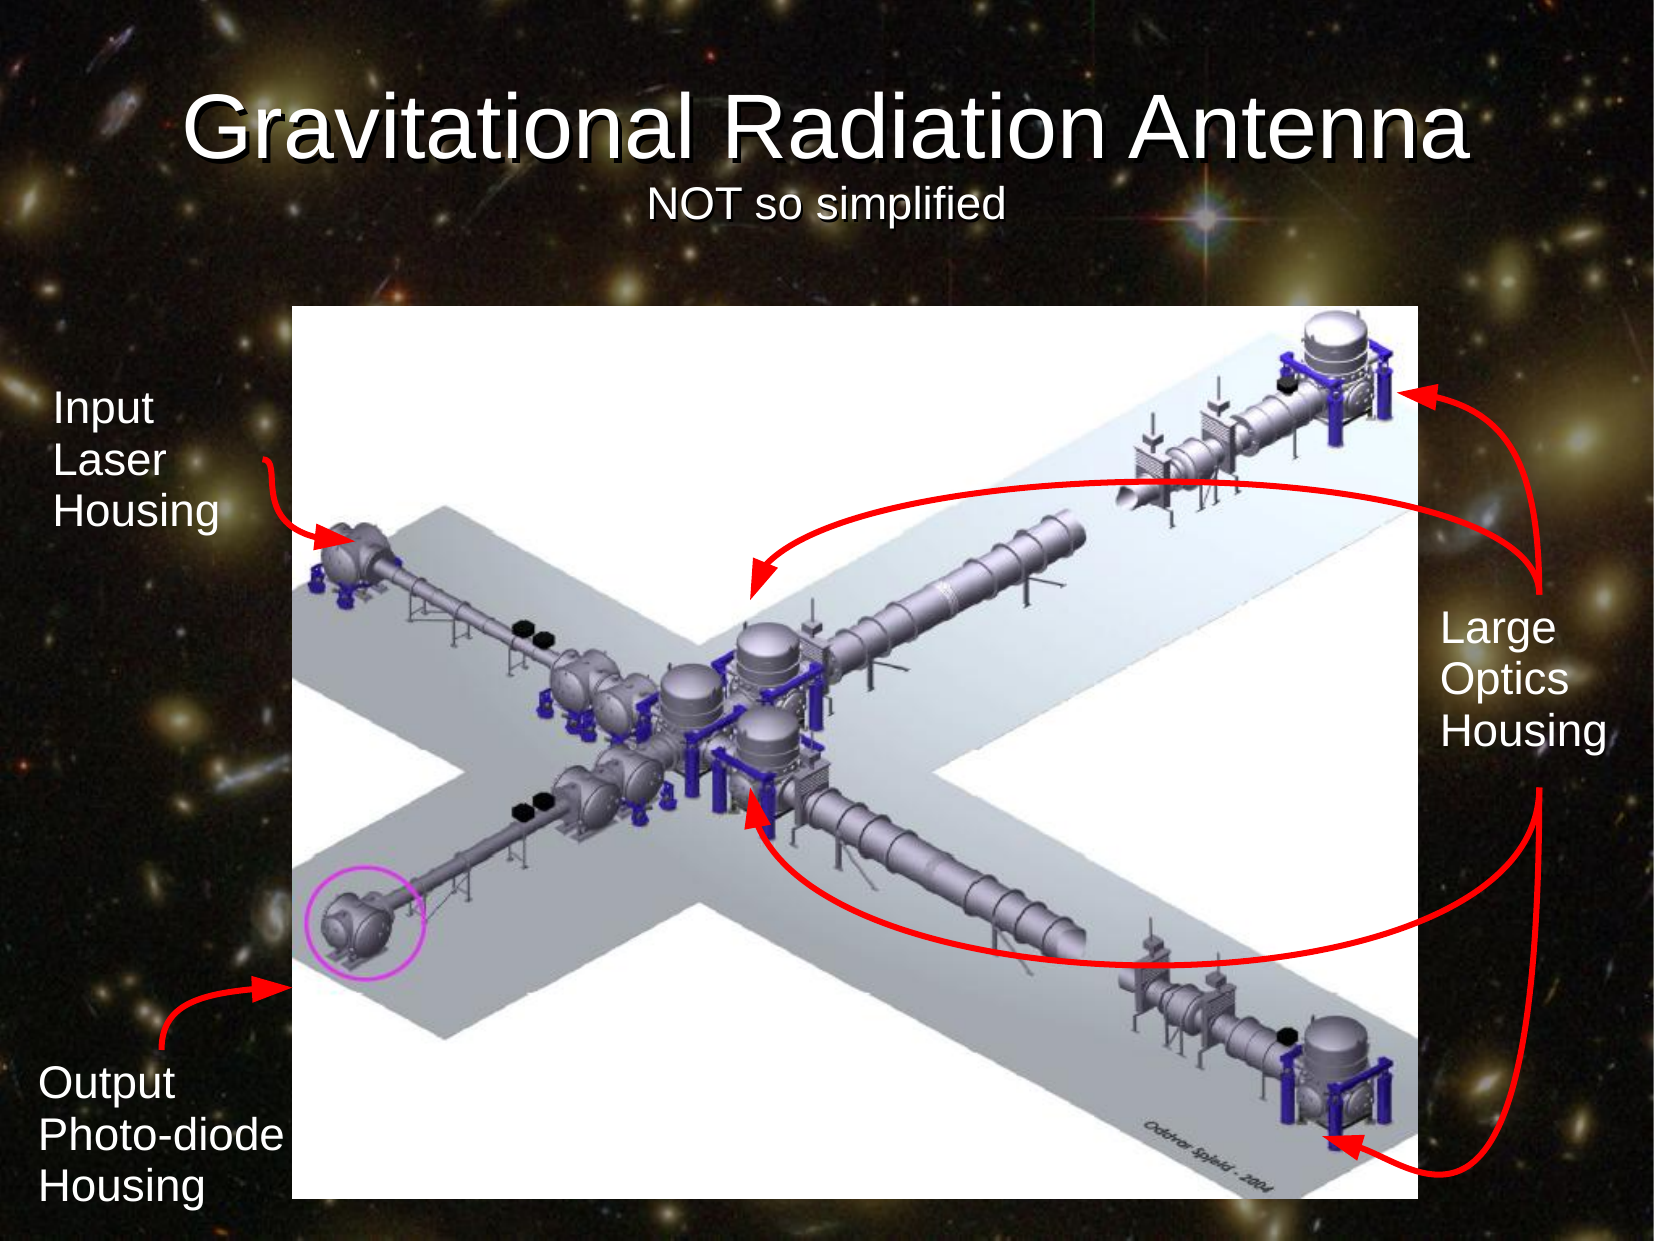

# Gravitational Radiation Antenna NOT so simplified
Input Laser Housing
Large
Optics
Housing
Output
Photo-diode
Housing